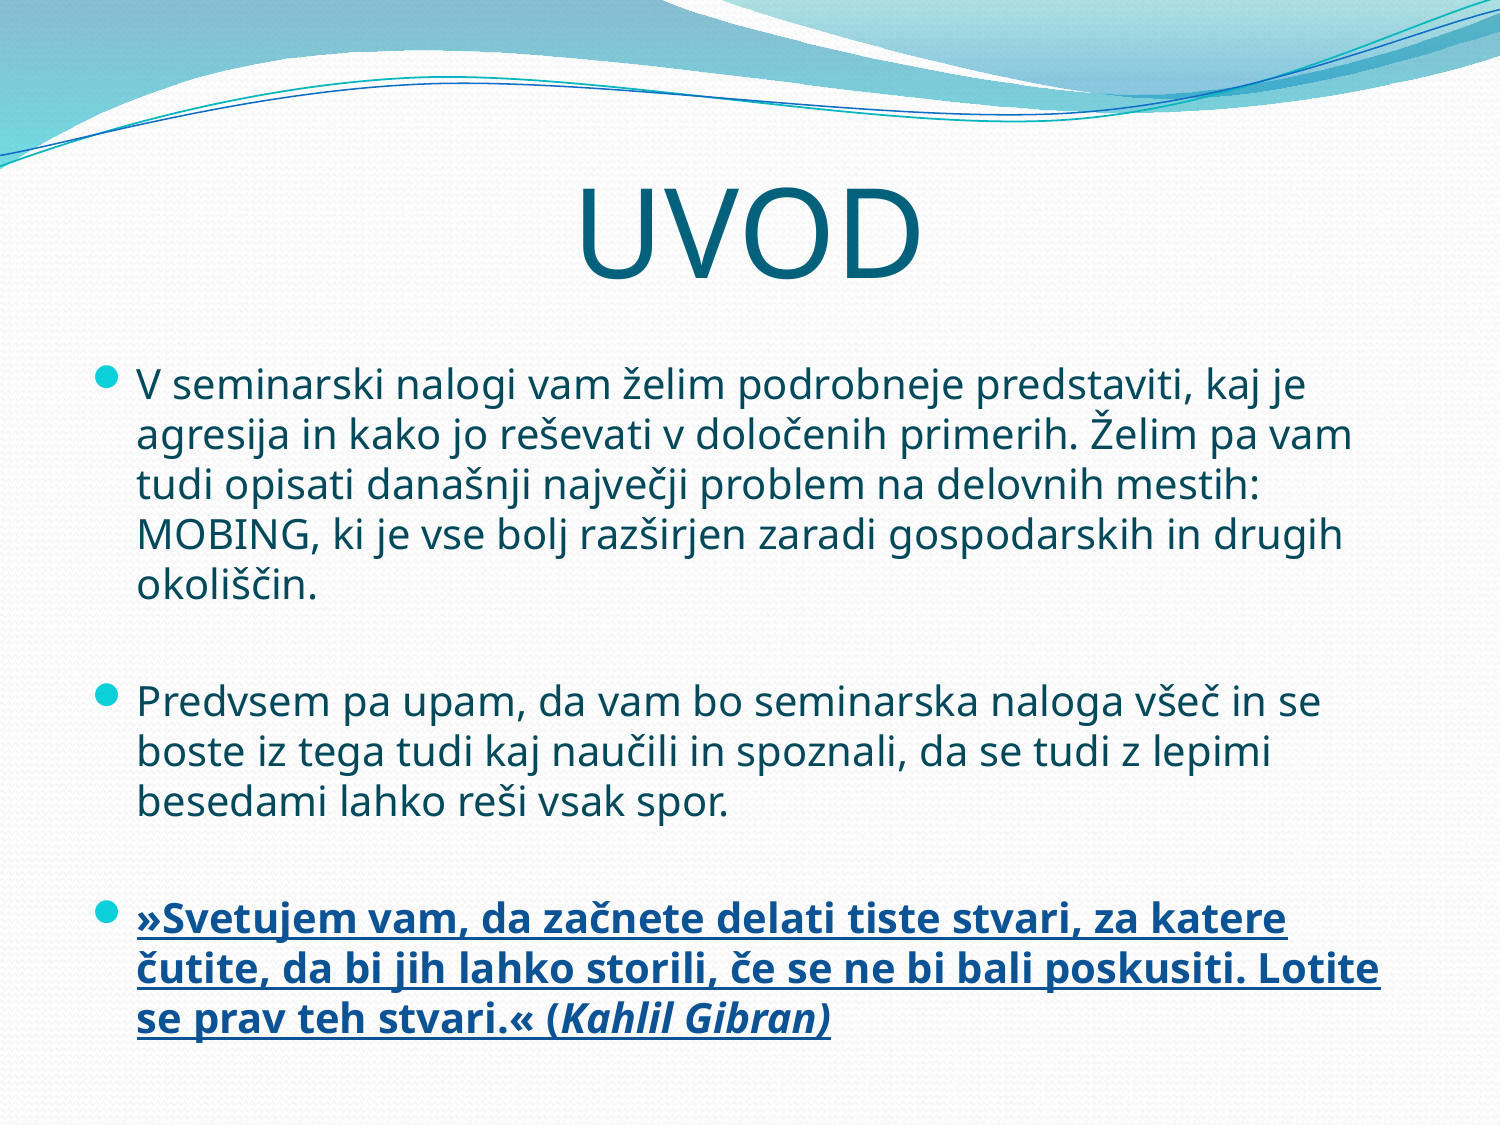

# UVOD
V seminarski nalogi vam želim podrobneje predstaviti, kaj je agresija in kako jo reševati v določenih primerih. Želim pa vam tudi opisati današnji največji problem na delovnih mestih: MOBING, ki je vse bolj razširjen zaradi gospodarskih in drugih okoliščin.
Predvsem pa upam, da vam bo seminarska naloga všeč in se boste iz tega tudi kaj naučili in spoznali, da se tudi z lepimi besedami lahko reši vsak spor.
»Svetujem vam, da začnete delati tiste stvari, za katere čutite, da bi jih lahko storili, če se ne bi bali poskusiti. Lotite se prav teh stvari.« (Kahlil Gibran)